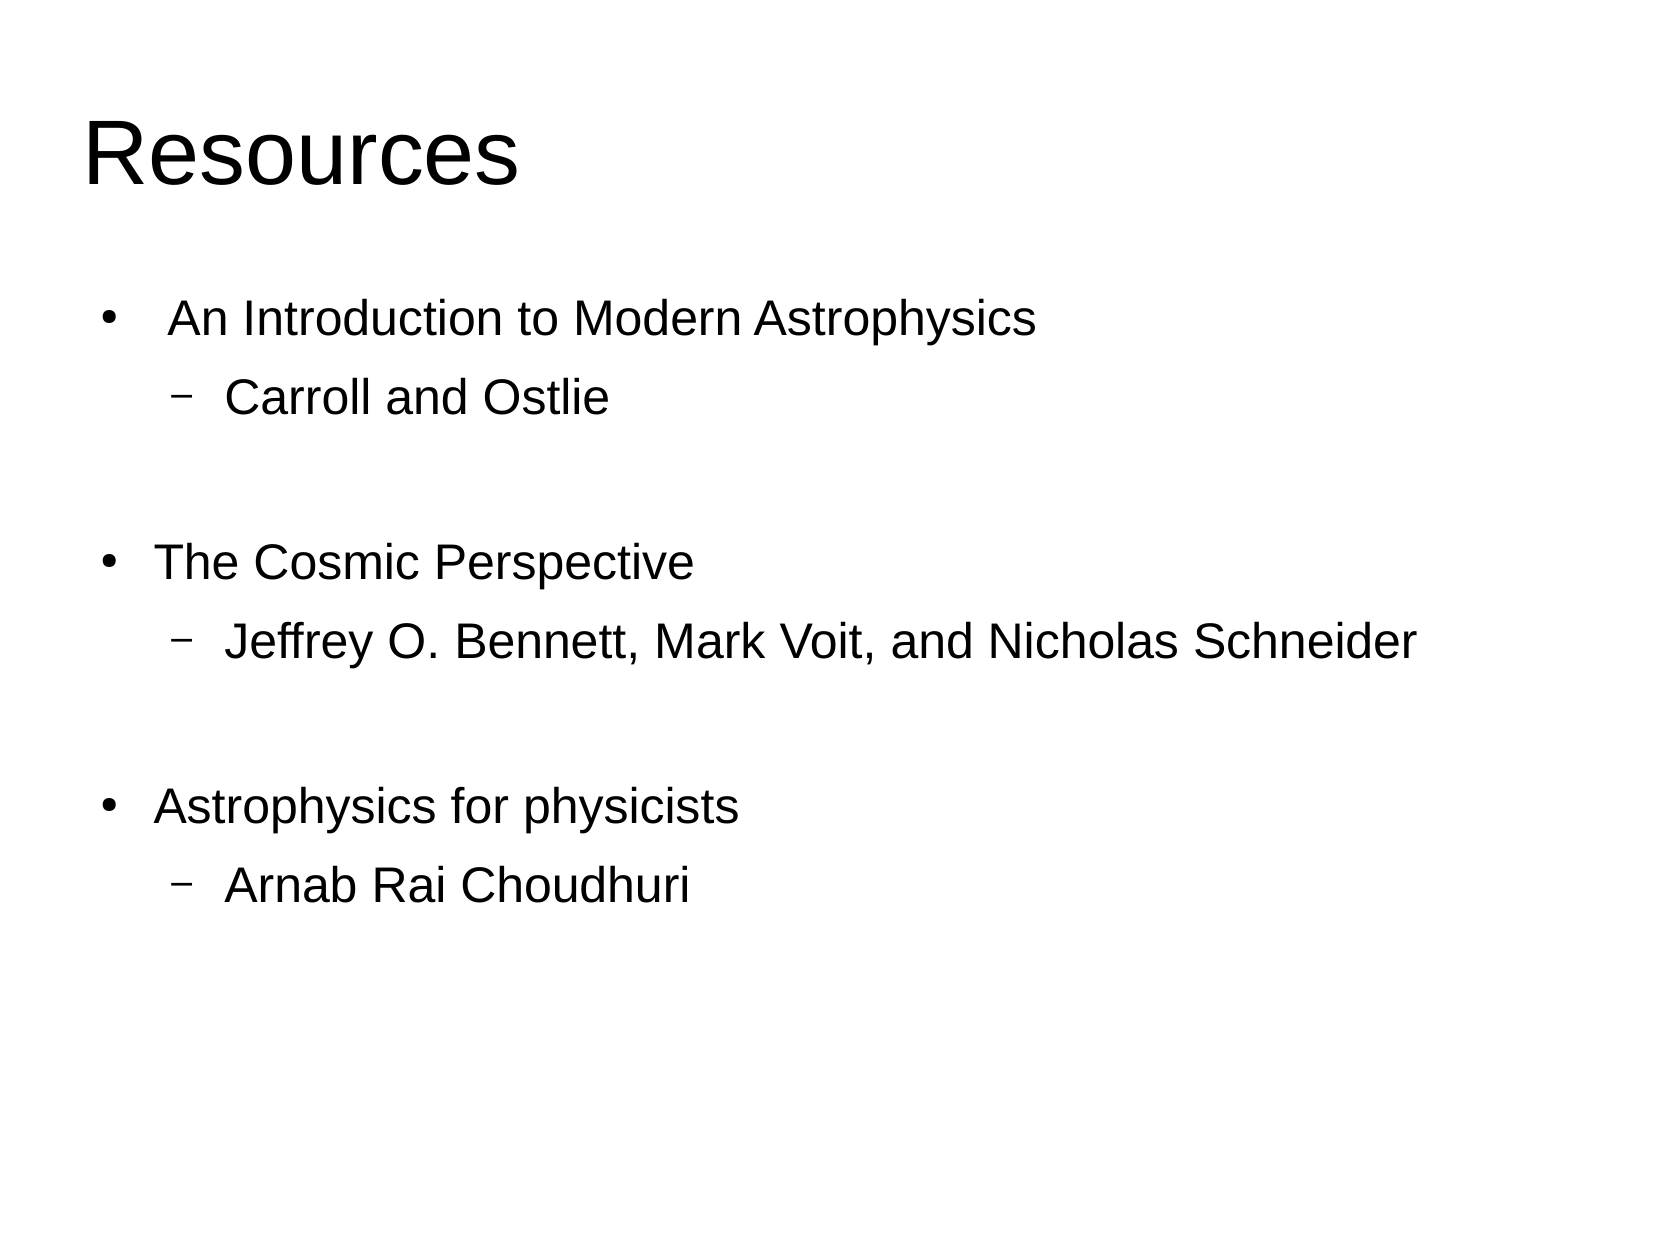

# Resources
 An Introduction to Modern Astrophysics
Carroll and Ostlie
The Cosmic Perspective
Jeffrey O. Bennett, Mark Voit, and Nicholas Schneider
Astrophysics for physicists
Arnab Rai Choudhuri